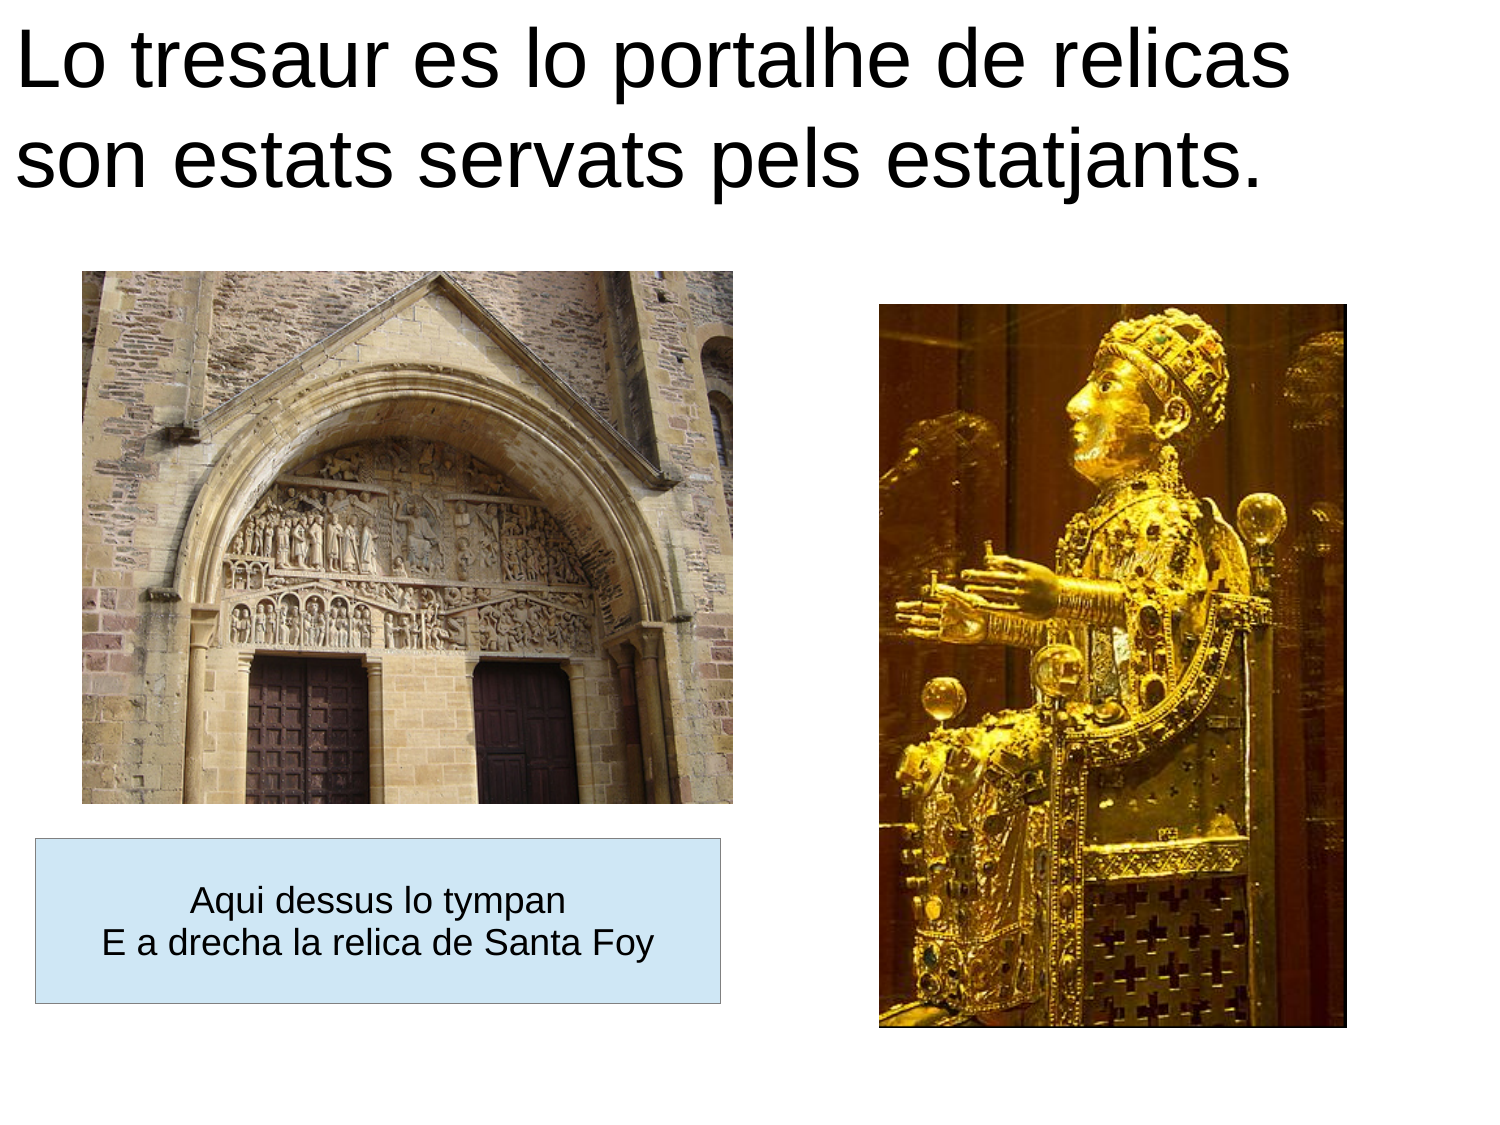

Lo tresaur es lo portalhe de relicas
son estats servats pels estatjants.
Aqui dessus lo tympan
E a drecha la relica de Santa Foy